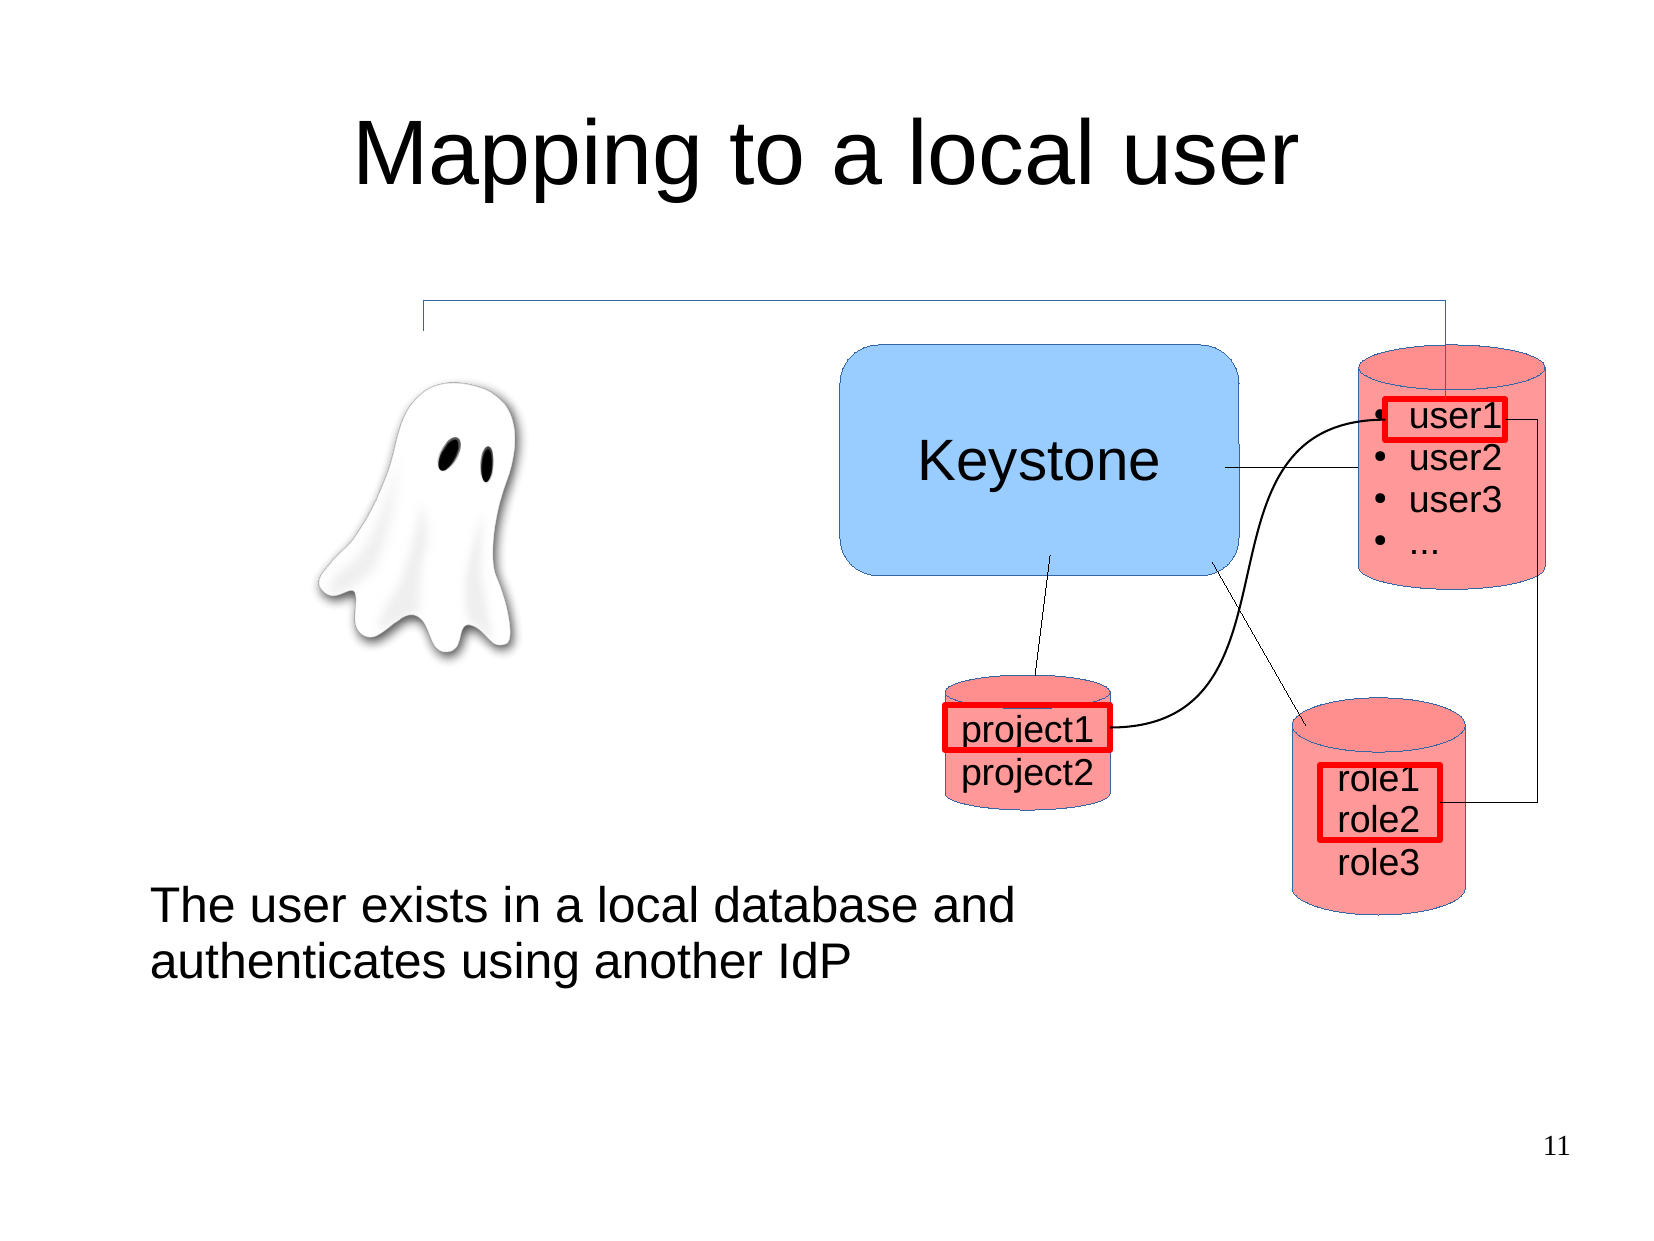

# Mapping to a local user
Keystone
user1
user2
user3
...
project1
project2
role1
role2
role3
The user exists in a local database and authenticates using another IdP
11